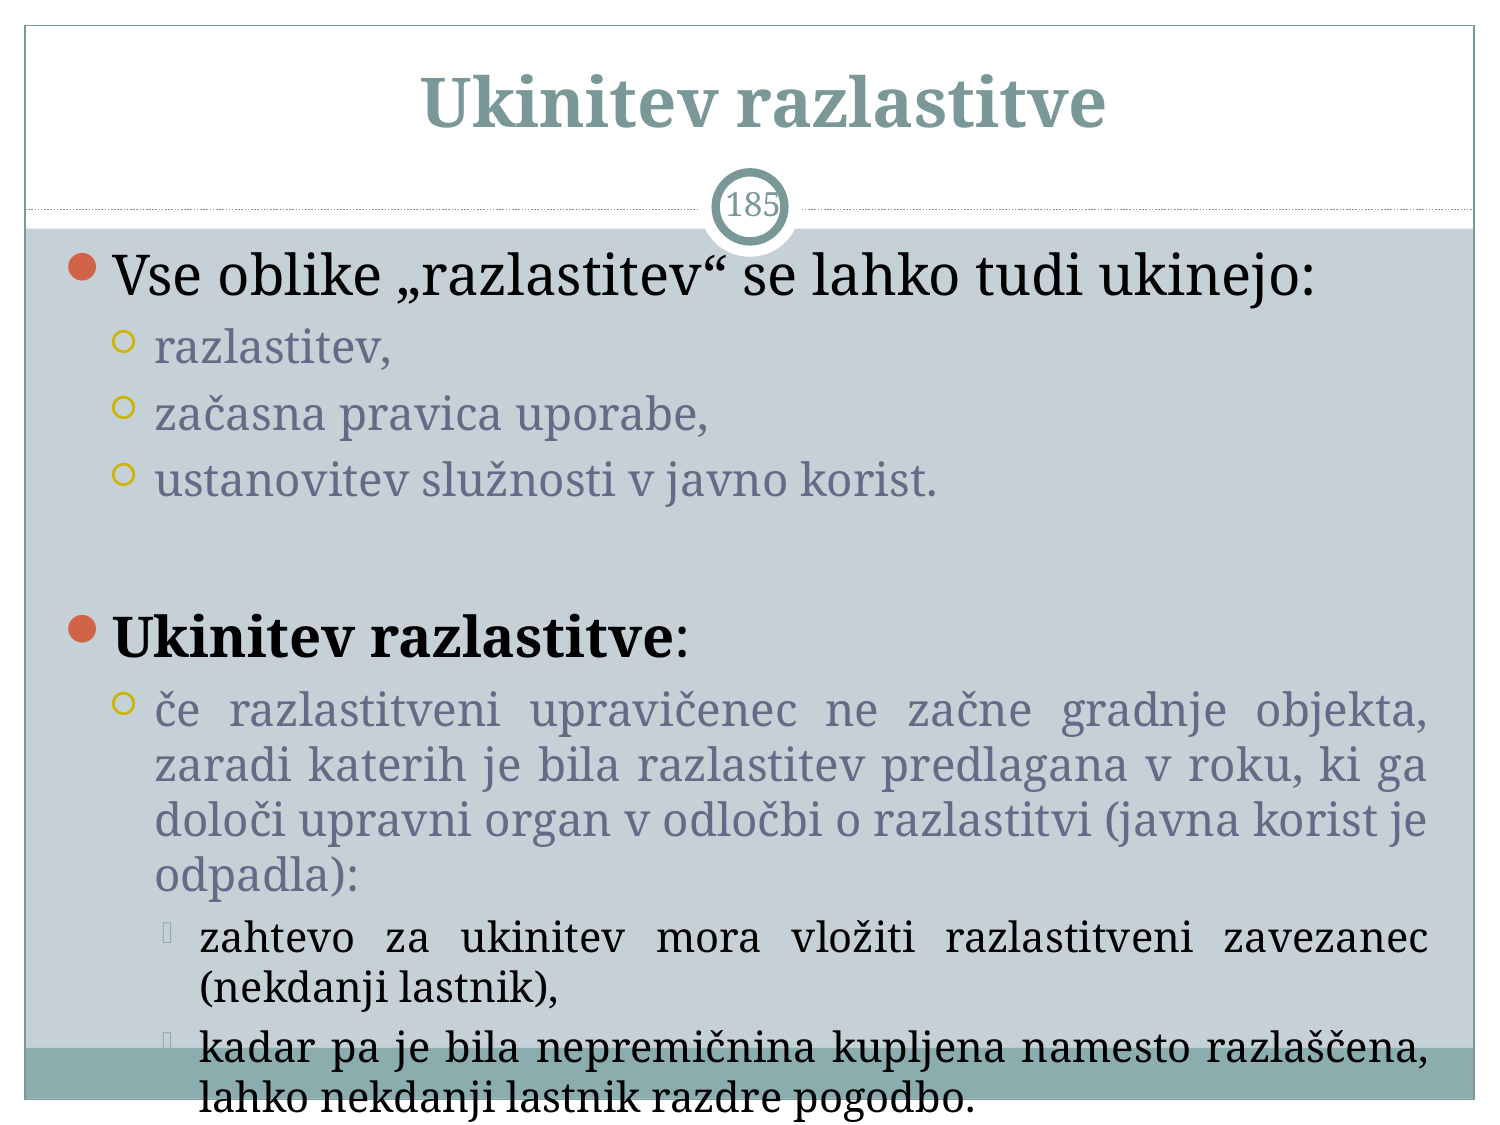

# Ukinitev razlastitve
Vse oblike „razlastitev“ se lahko tudi ukinejo:
razlastitev,
začasna pravica uporabe,
ustanovitev služnosti v javno korist.
Ukinitev razlastitve:
če razlastitveni upravičenec ne začne gradnje objekta, zaradi katerih je bila razlastitev predlagana v roku, ki ga določi upravni organ v odločbi o razlastitvi (javna korist je odpadla):
zahtevo za ukinitev mora vložiti razlastitveni zavezanec (nekdanji lastnik),
kadar pa je bila nepremičnina kupljena namesto razlaščena, lahko nekdanji lastnik razdre pogodbo.